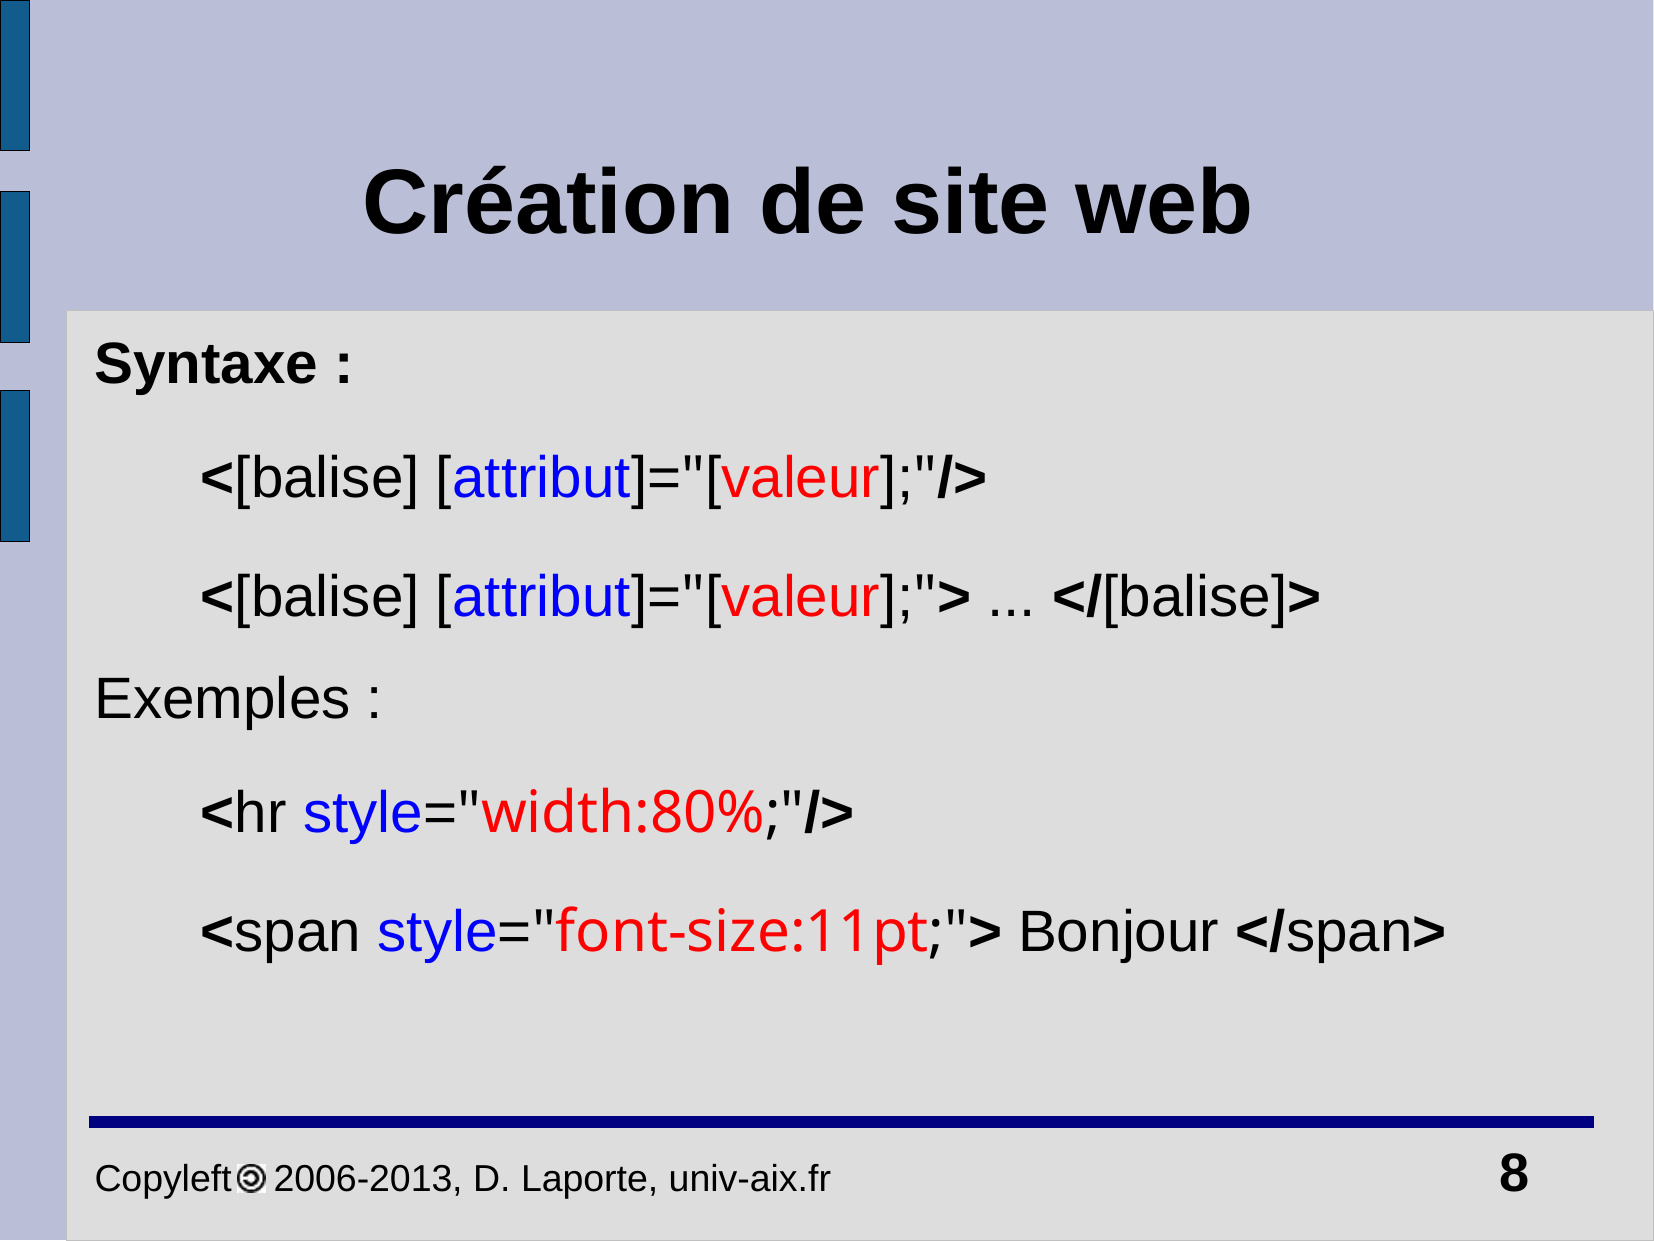

Syntaxe :
<[balise] [attribut]="[valeur];"/>
<[balise] [attribut]="[valeur];"> ... </[balise]>
Exemples :
<hr style="width:80%;"/>
<span style="font-size:11pt;"> Bonjour </span>